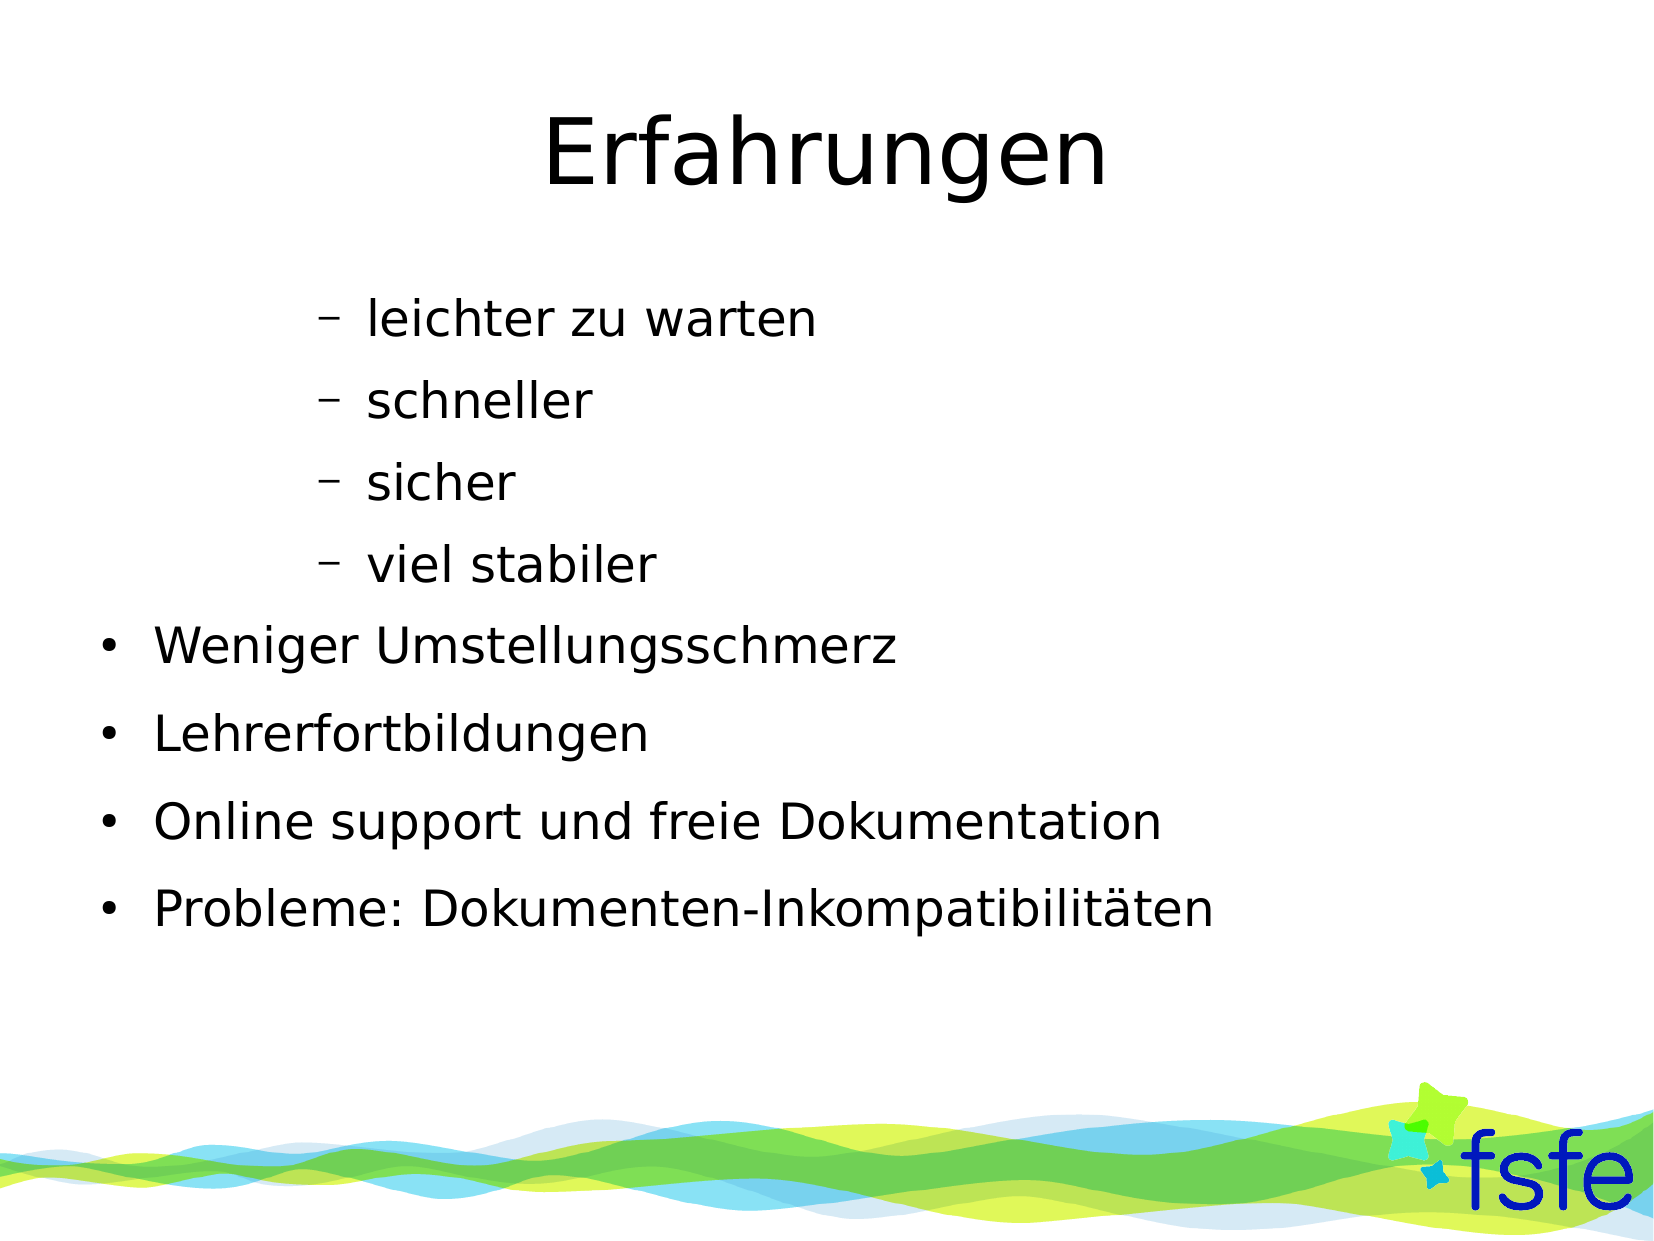

# Erfahrungen
leichter zu warten
schneller
sicher
viel stabiler
Weniger Umstellungsschmerz
Lehrerfortbildungen
Online support und freie Dokumentation
Probleme: Dokumenten-Inkompatibilitäten